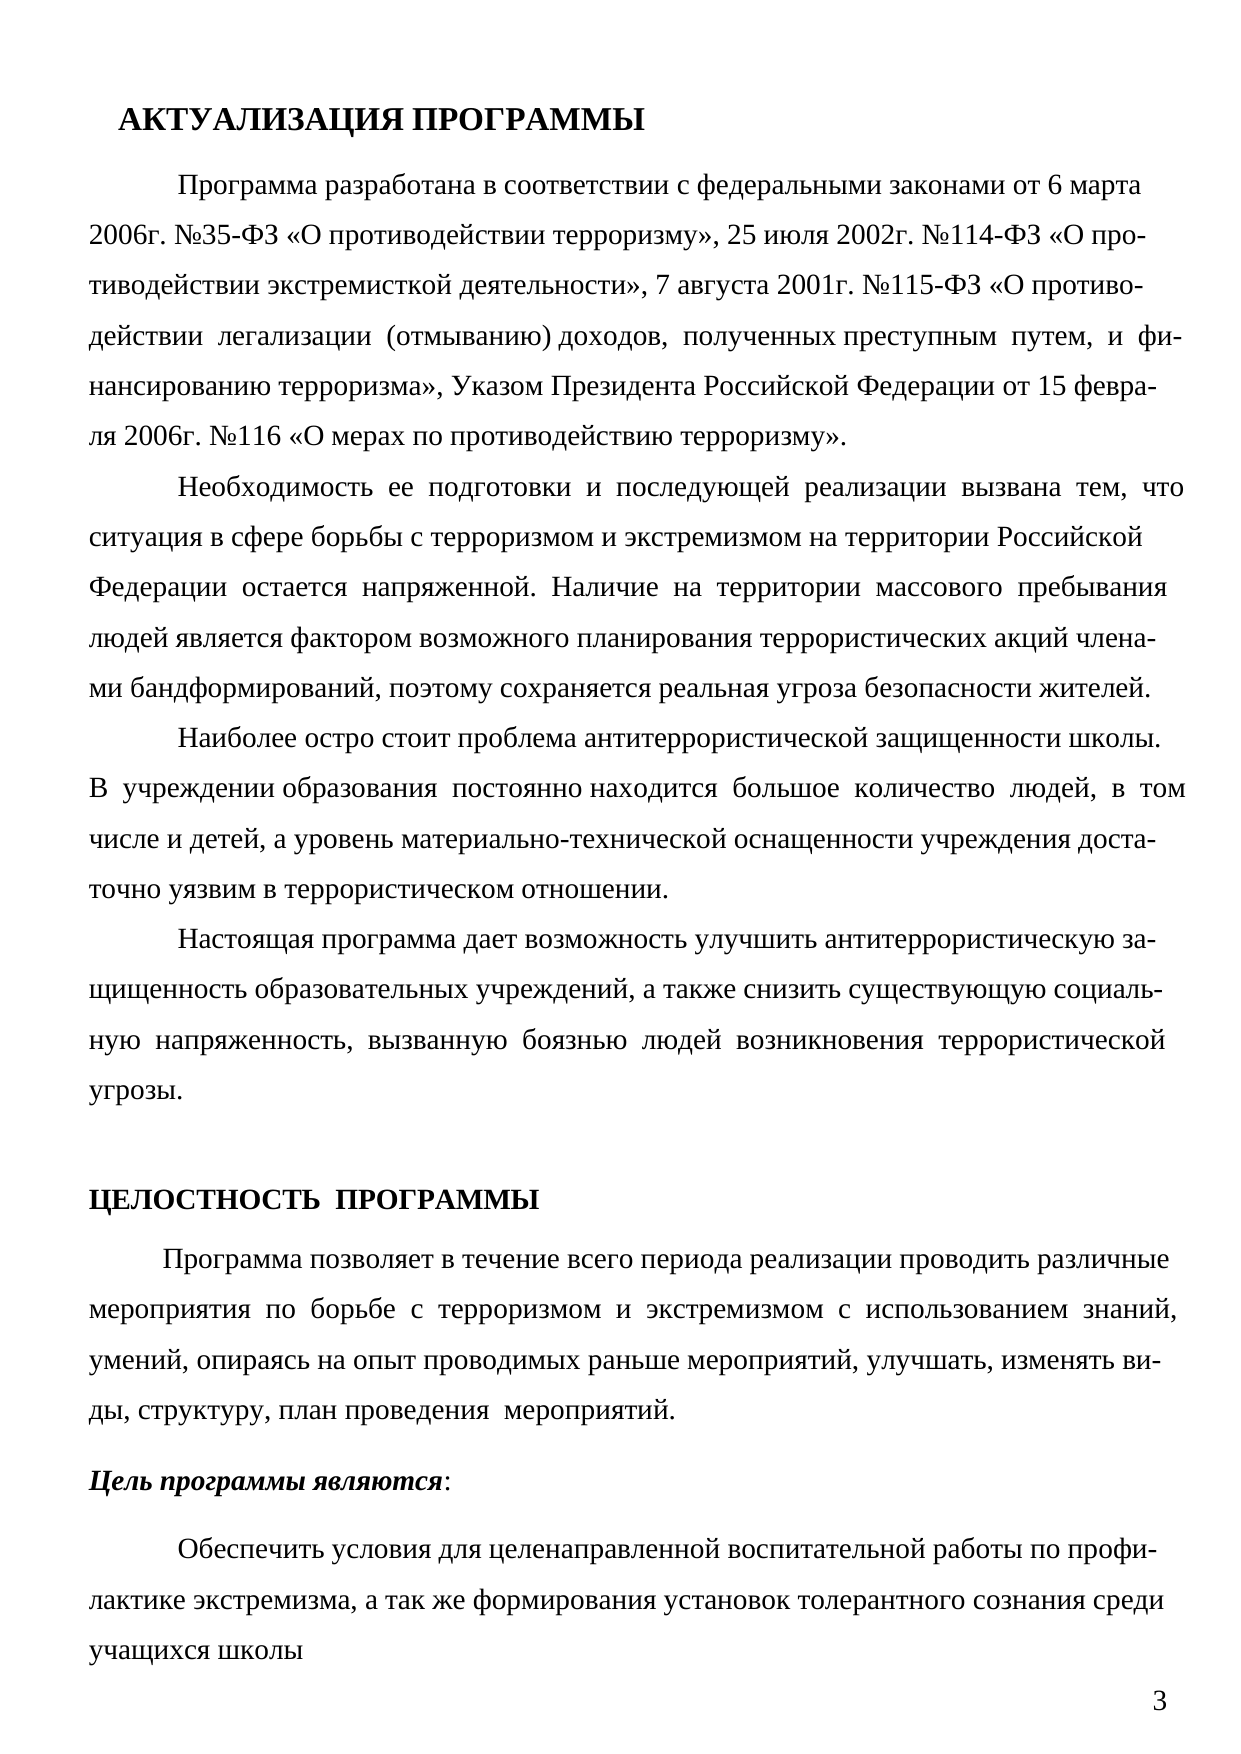

АКТУАЛИЗАЦИЯ ПРОГРАММЫ
Программа разработана в соответствии с федеральными законами от 6 марта
2006г. №35-ФЗ «О противодействии терроризму», 25 июля 2002г. №114-ФЗ «О про-
тиводействии экстремисткой деятельности», 7 августа 2001г. №115-ФЗ «О противо-
действии легализации (отмыванию) доходов, полученных преступным путем, и фи-
нансированию терроризма», Указом Президента Российской Федерации от 15 февра-
ля 2006г. №116 «О мерах по противодействию терроризму».
Необходимость ее подготовки и последующей реализации вызвана тем, что
ситуация в сфере борьбы с терроризмом и экстремизмом на территории Российской
Федерации остается напряженной. Наличие на территории массового пребывания
людей является фактором возможного планирования террористических акций члена-
ми бандформирований, поэтому сохраняется реальная угроза безопасности жителей.
Наиболее остро стоит проблема антитеррористической защищенности школы.
В учреждении образования постоянно находится большое количество людей, в том
числе и детей, а уровень материально-технической оснащенности учреждения доста-
точно уязвим в террористическом отношении.
Настоящая программа дает возможность улучшить антитеррористическую за-
щищенность образовательных учреждений, а также снизить существующую социаль-
ную напряженность, вызванную боязнью людей возникновения террористической
угрозы.
ЦЕЛОСТНОСТЬ ПРОГРАММЫ
Программа позволяет в течение всего периода реализации проводить различные
мероприятия по борьбе с терроризмом и экстремизмом с использованием знаний,
умений, опираясь на опыт проводимых раньше мероприятий, улучшать, изменять ви-
ды, структуру, план проведения мероприятий.
Цель программы являются:
Обеспечить условия для целенаправленной воспитательной работы по профи-
лактике экстремизма, а так же формирования установок толерантного сознания среди
учащихся школы
3